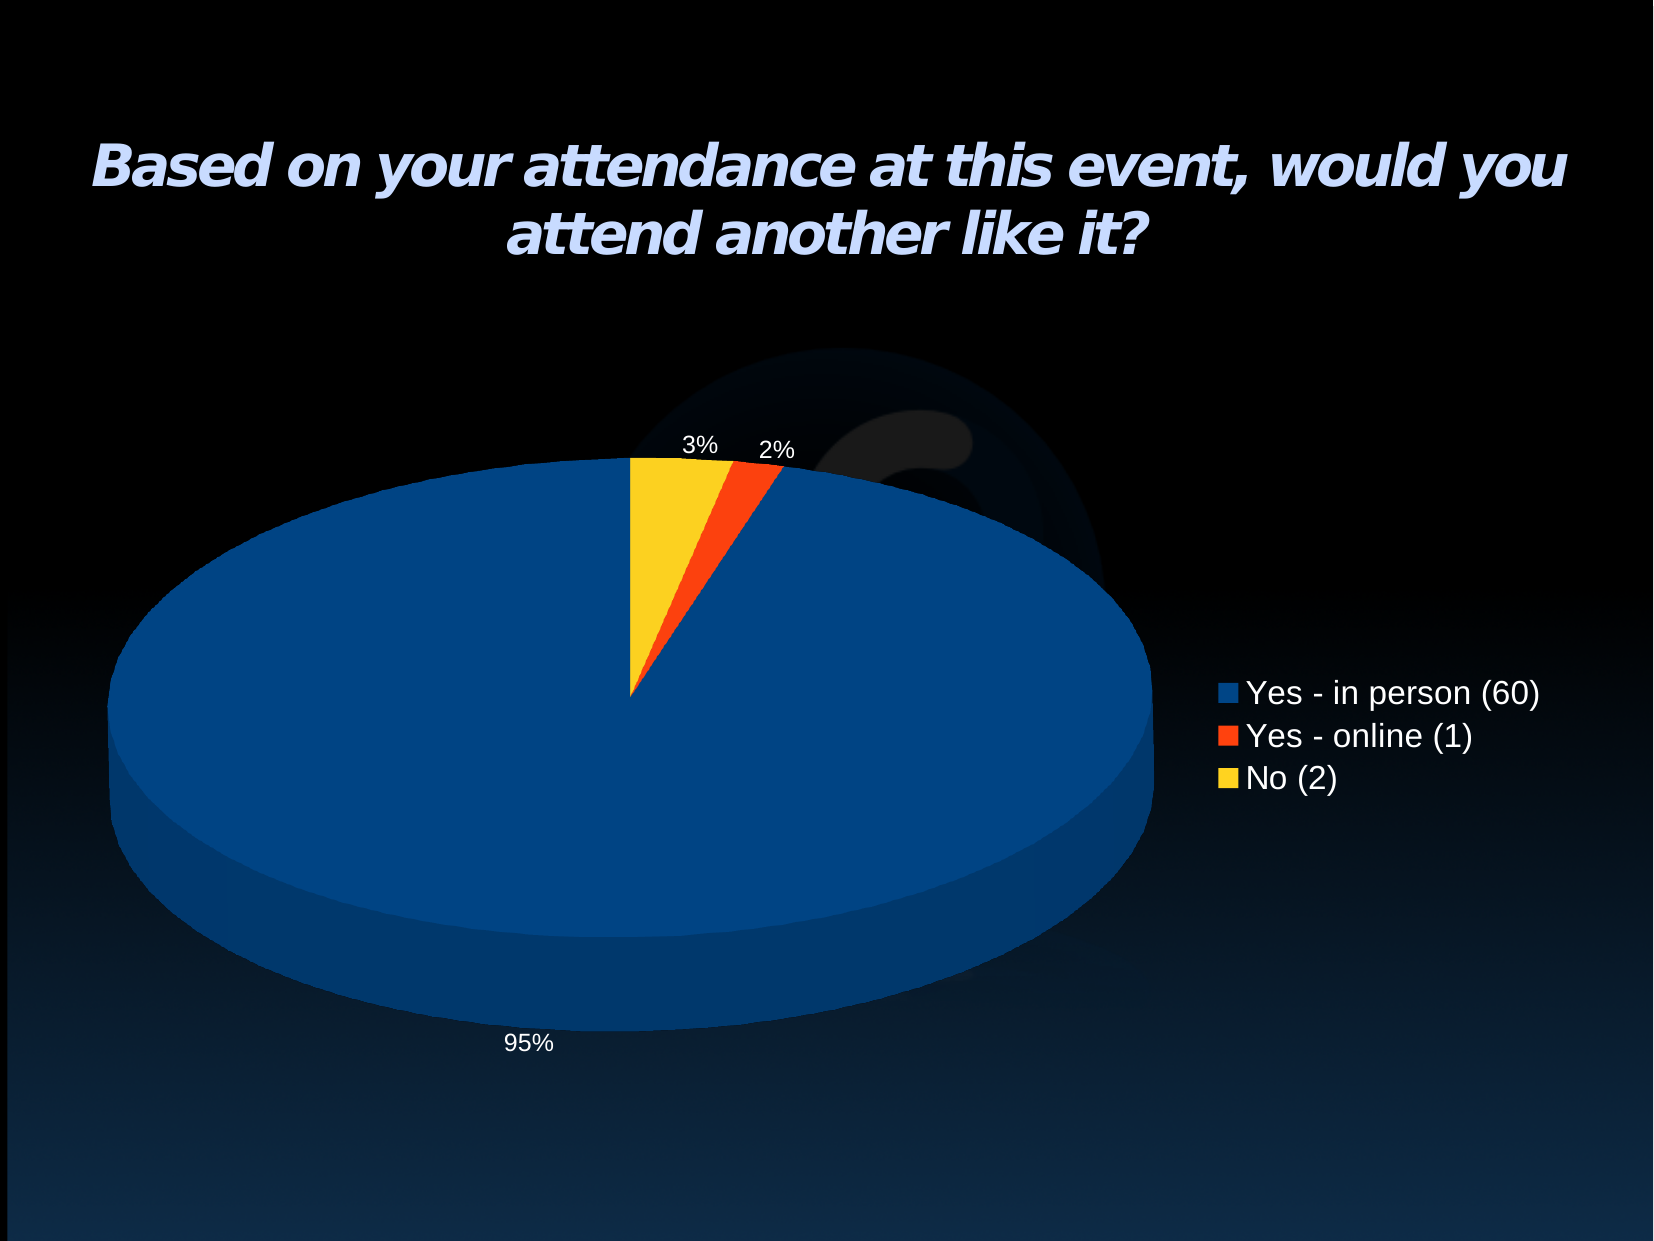

# Based on your attendance at this event, would you attend another like it?
[unsupported chart]